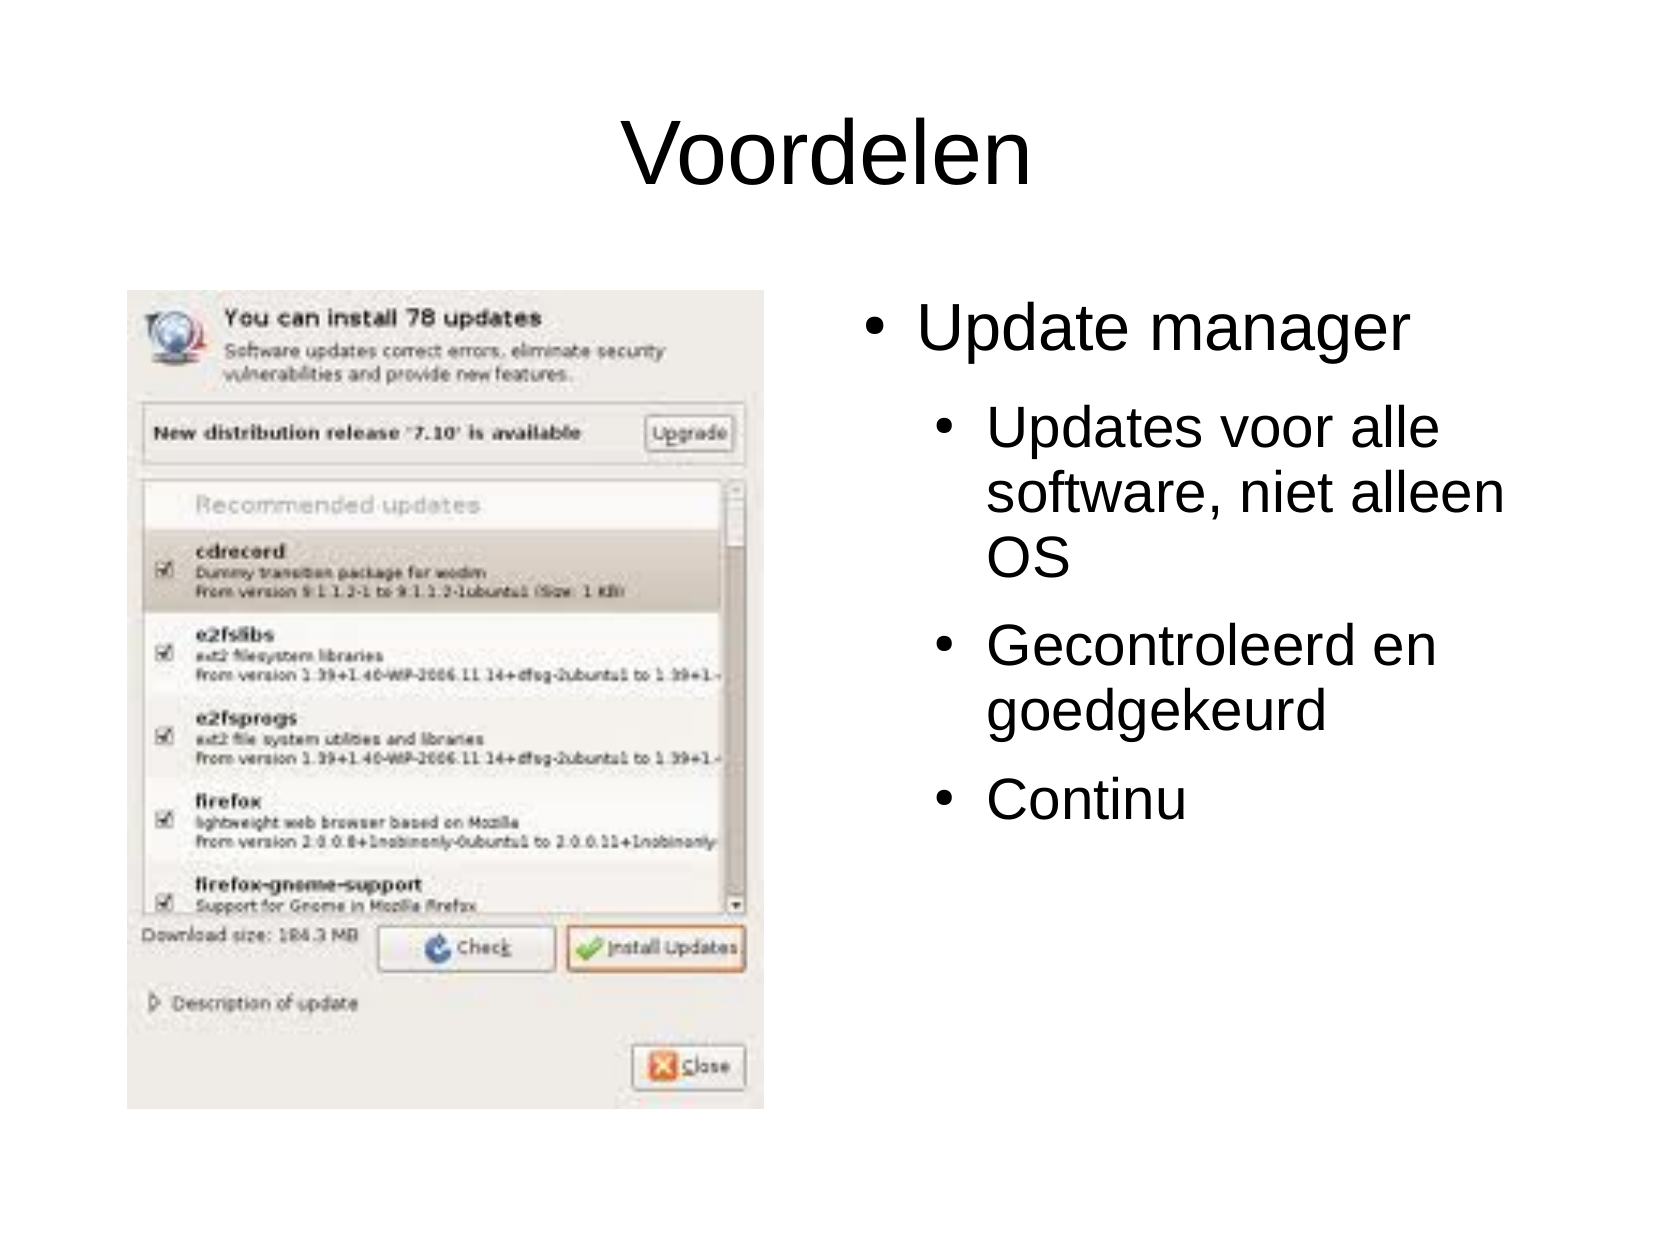

# Voordelen
Update manager
Updates voor alle software, niet alleen OS
Gecontroleerd en goedgekeurd
Continu